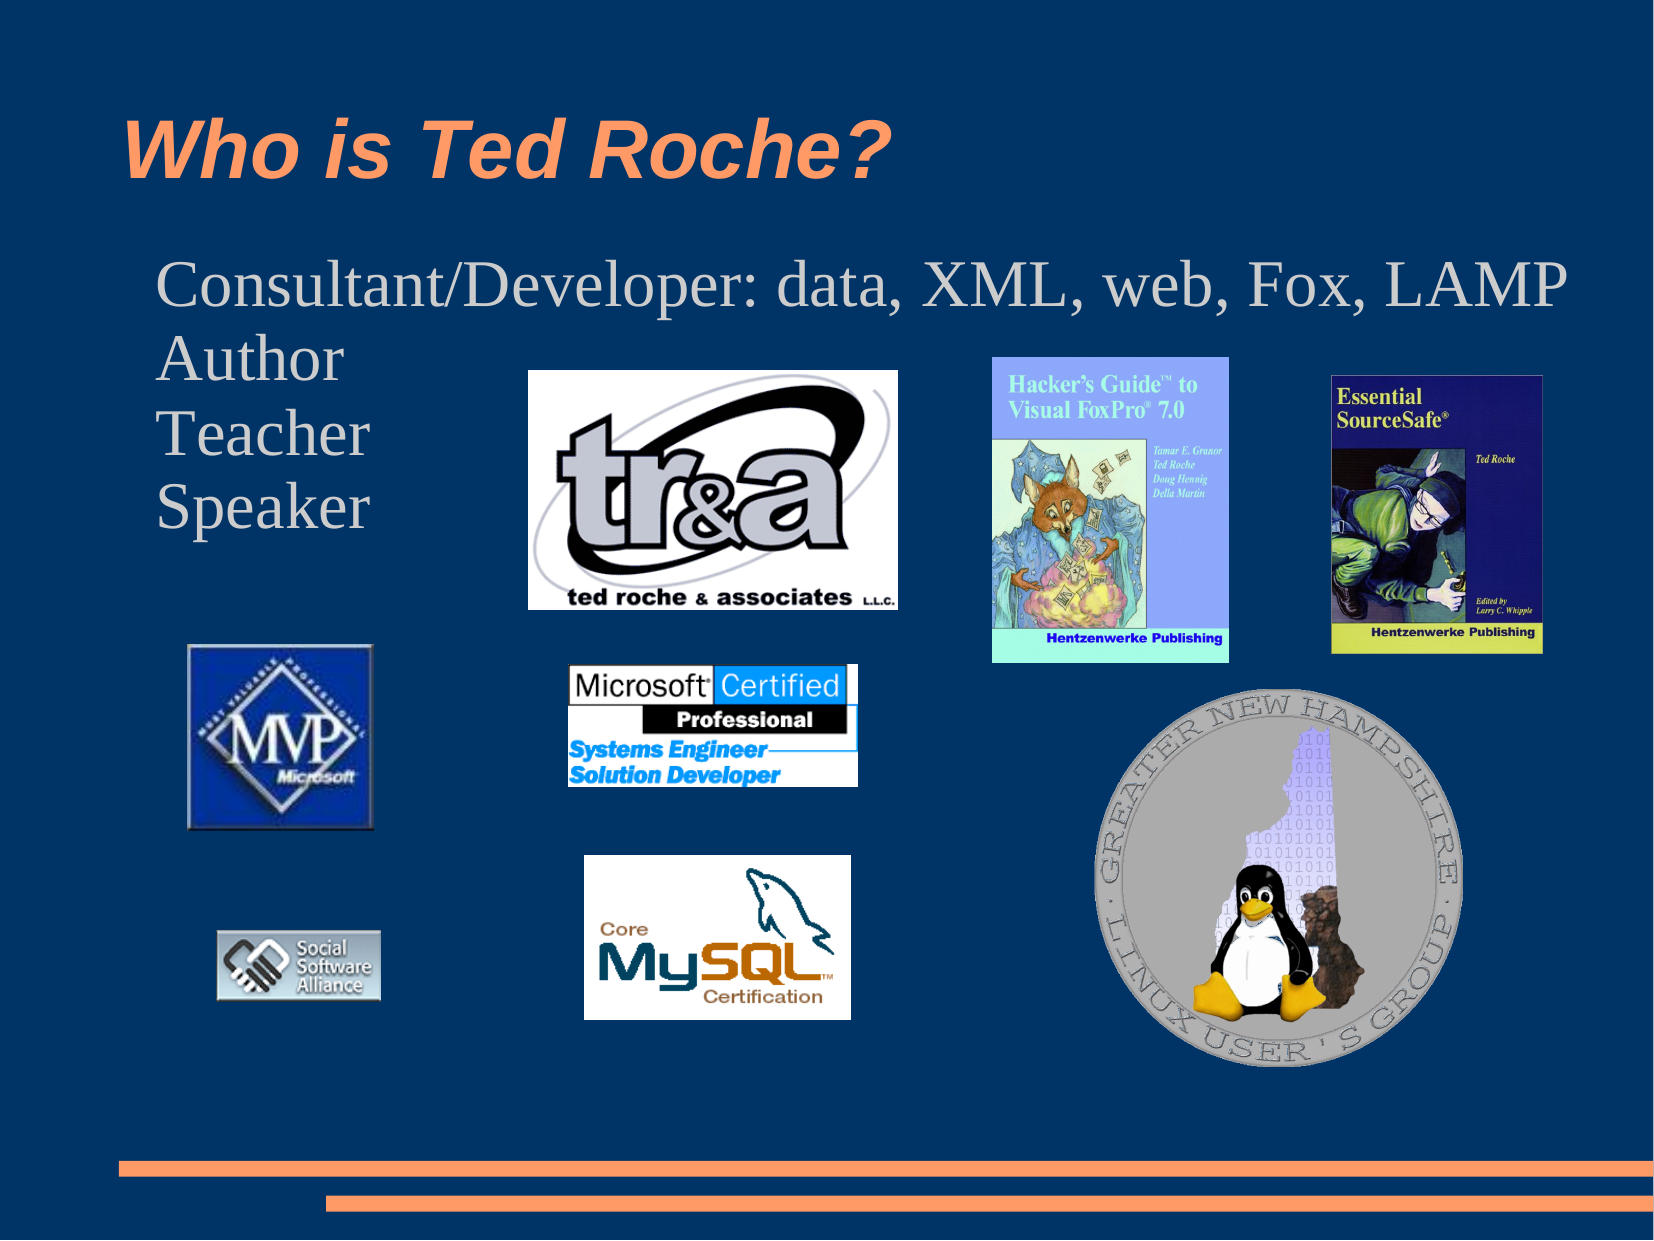

# Who is Ted Roche?
Consultant/Developer: data, XML, web, Fox, LAMP
Author
Teacher
Speaker